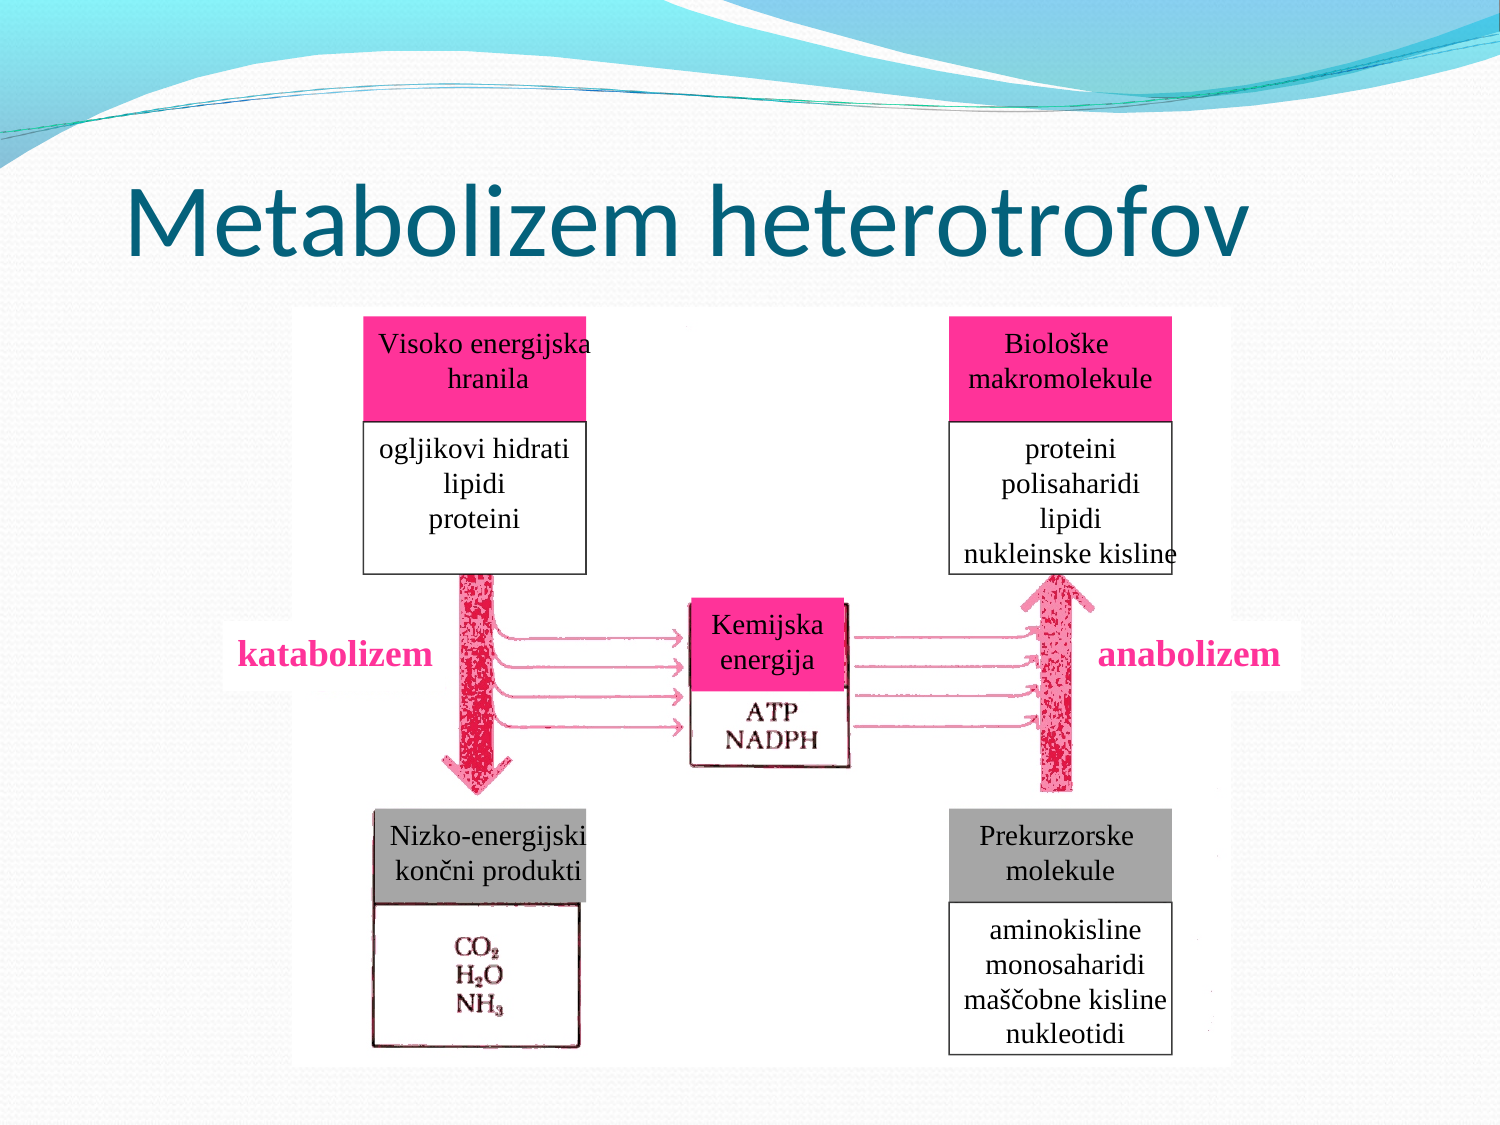

# Metabolizem heterotrofov
Visoko energijska
hranila
Biološke
makromolekule
ogljikovi hidrati
lipidi
proteini
proteini
polisaharidi
lipidi
nukleinske kisline
Kemijska
energija
katabolizem
anabolizem
Nizko-energijski
končni produkti
Prekurzorske
molekule
aminokisline
monosaharidi
maščobne kisline
nukleotidi